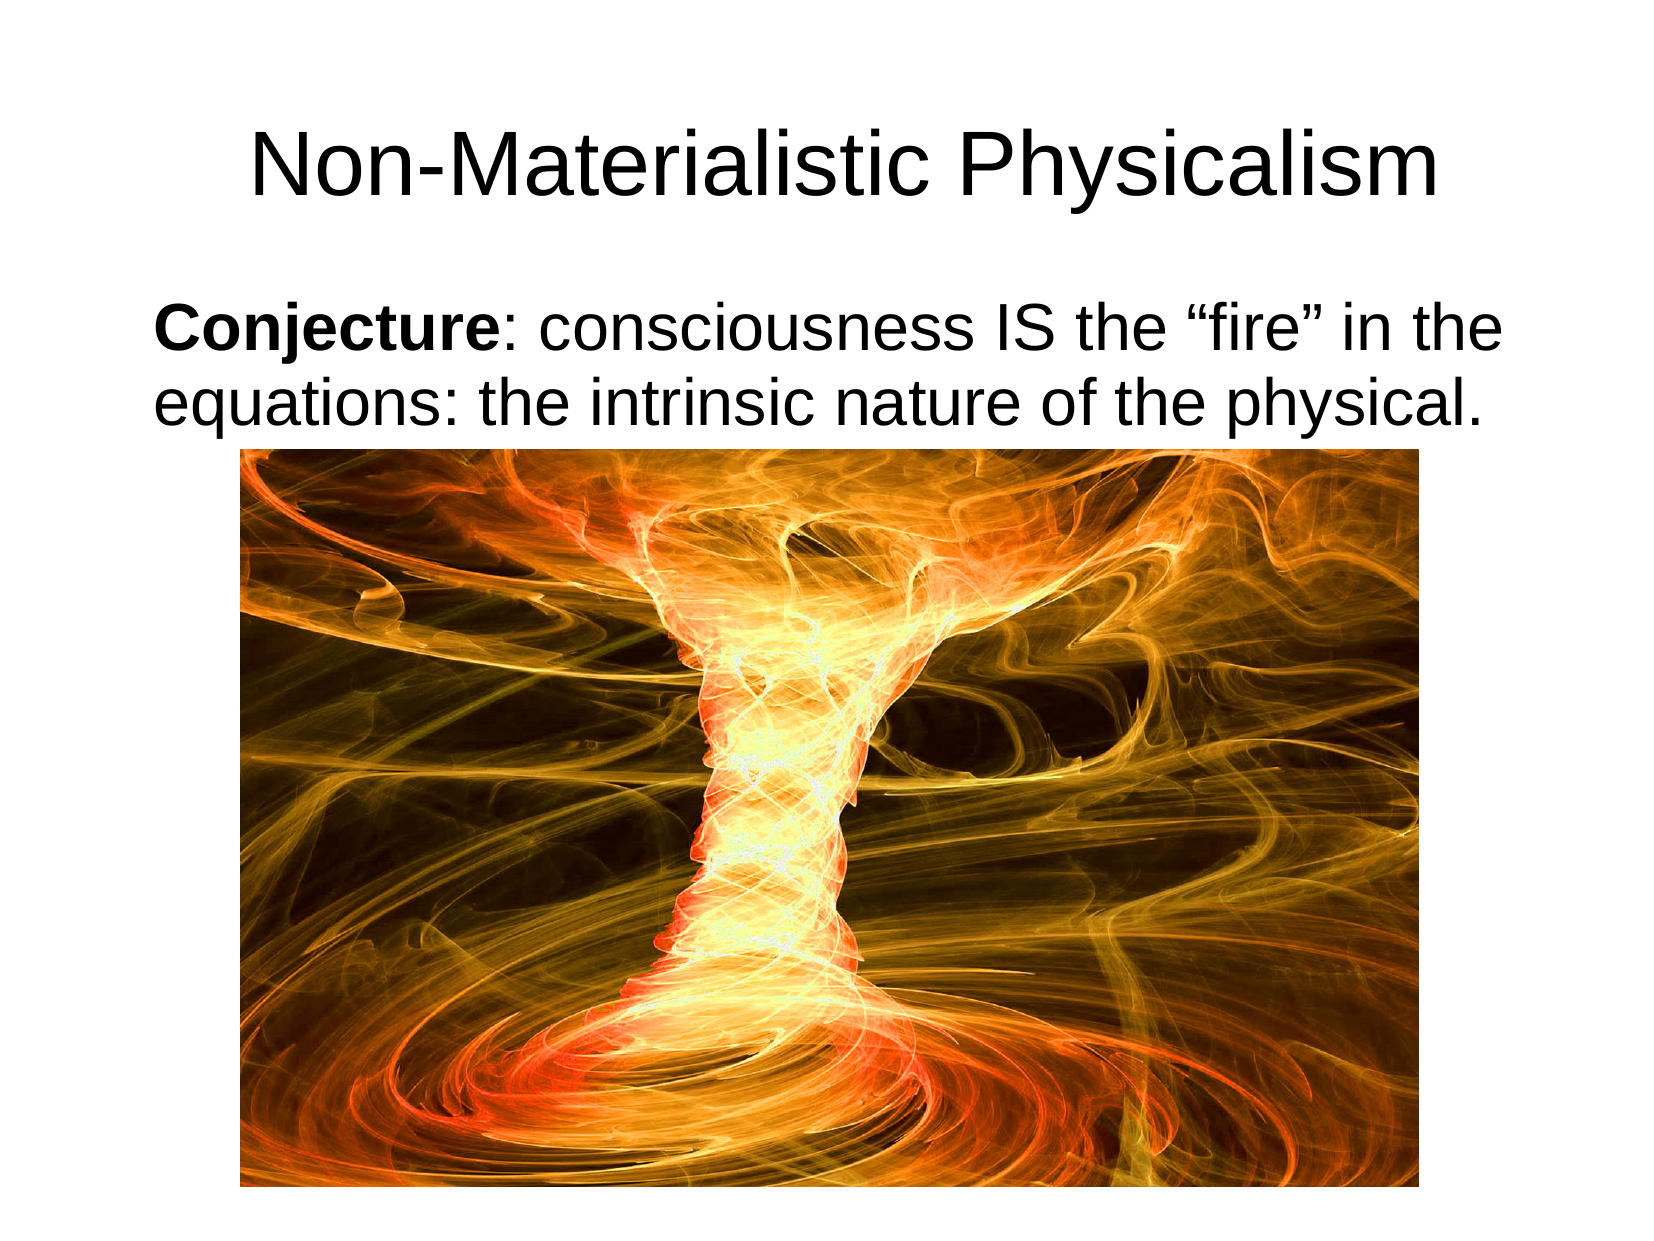

# Non-Materialistic Physicalism
Conjecture: consciousness IS the “fire” in the equations: the intrinsic nature of the physical.